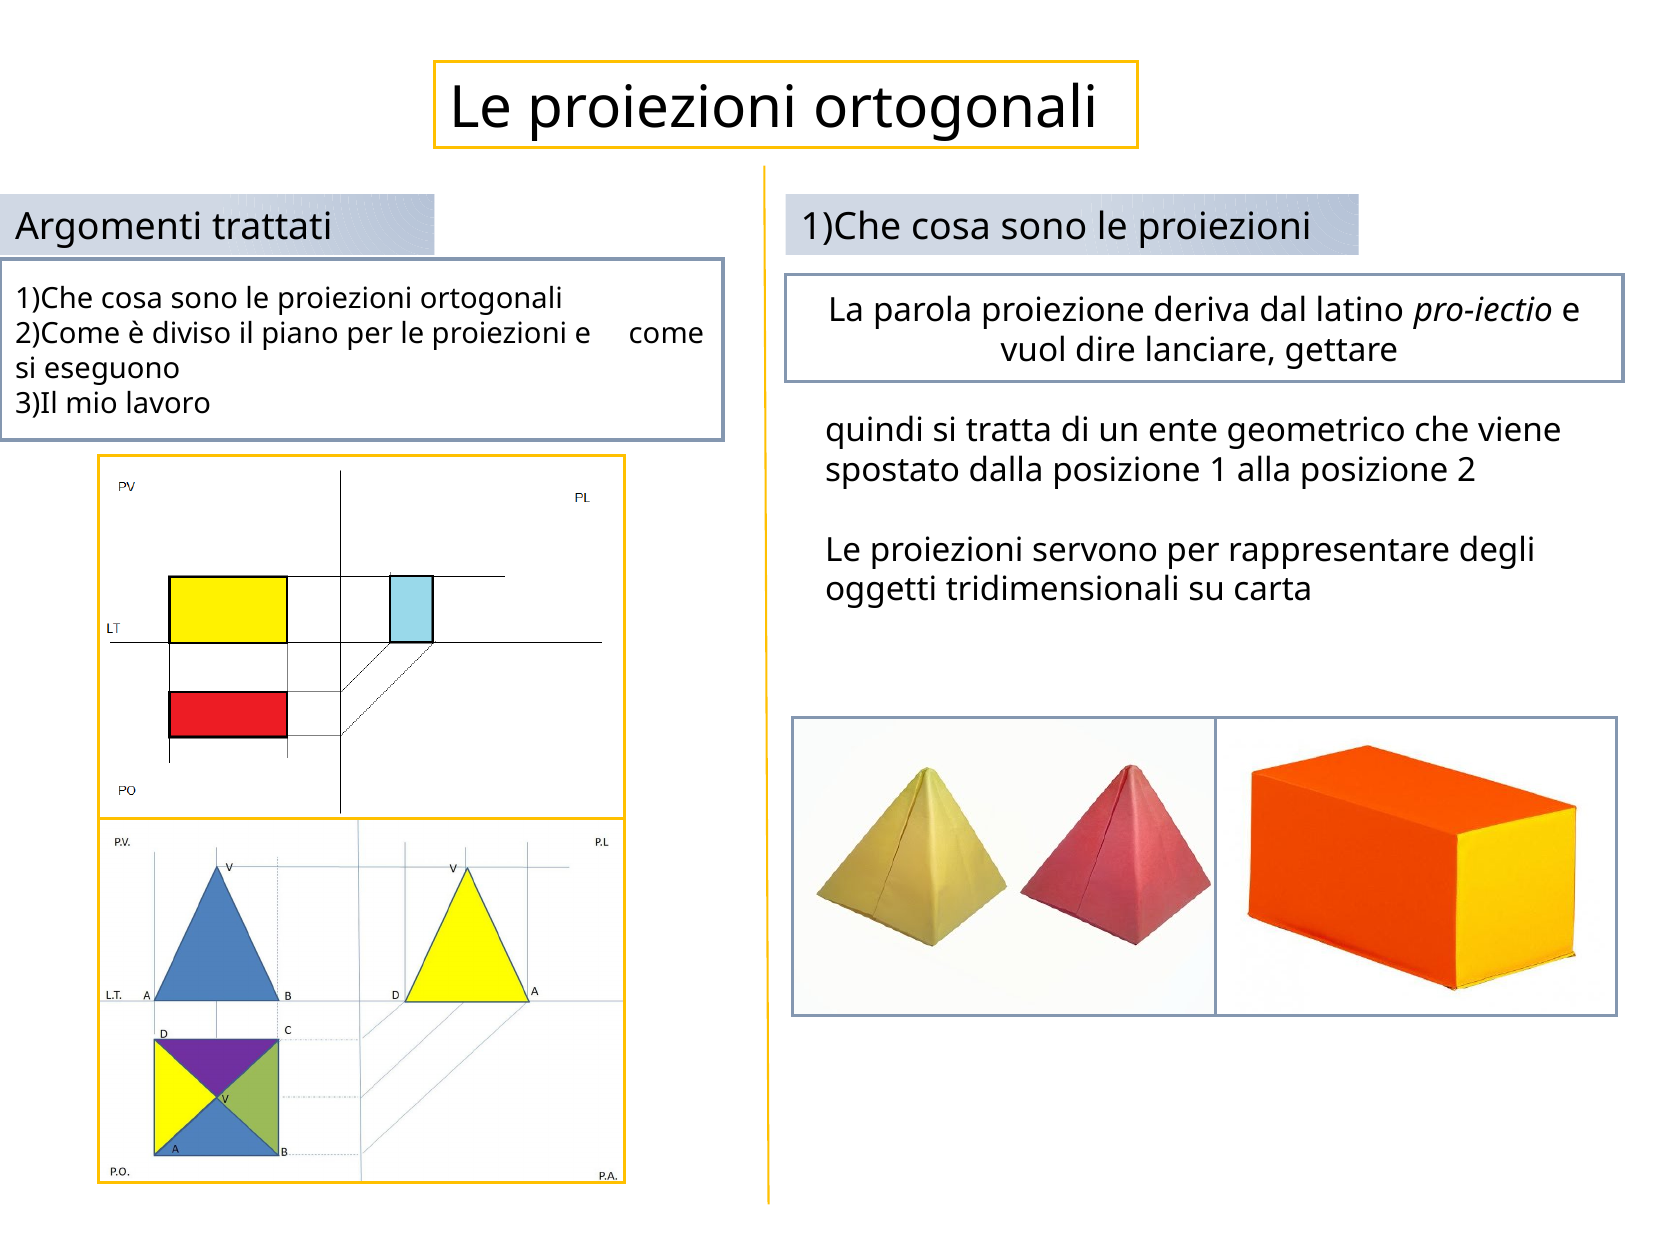

Le proiezioni ortogonali
Argomenti trattati
1)Che cosa sono le proiezioni
1)Che cosa sono le proiezioni ortogonali
2)Come è diviso il piano per le proiezioni e come si eseguono
3)Il mio lavoro
La parola proiezione deriva dal latino pro-iectio e vuol dire lanciare, gettare
quindi si tratta di un ente geometrico che viene spostato dalla posizione 1 alla posizione 2
Le proiezioni servono per rappresentare degli oggetti tridimensionali su carta